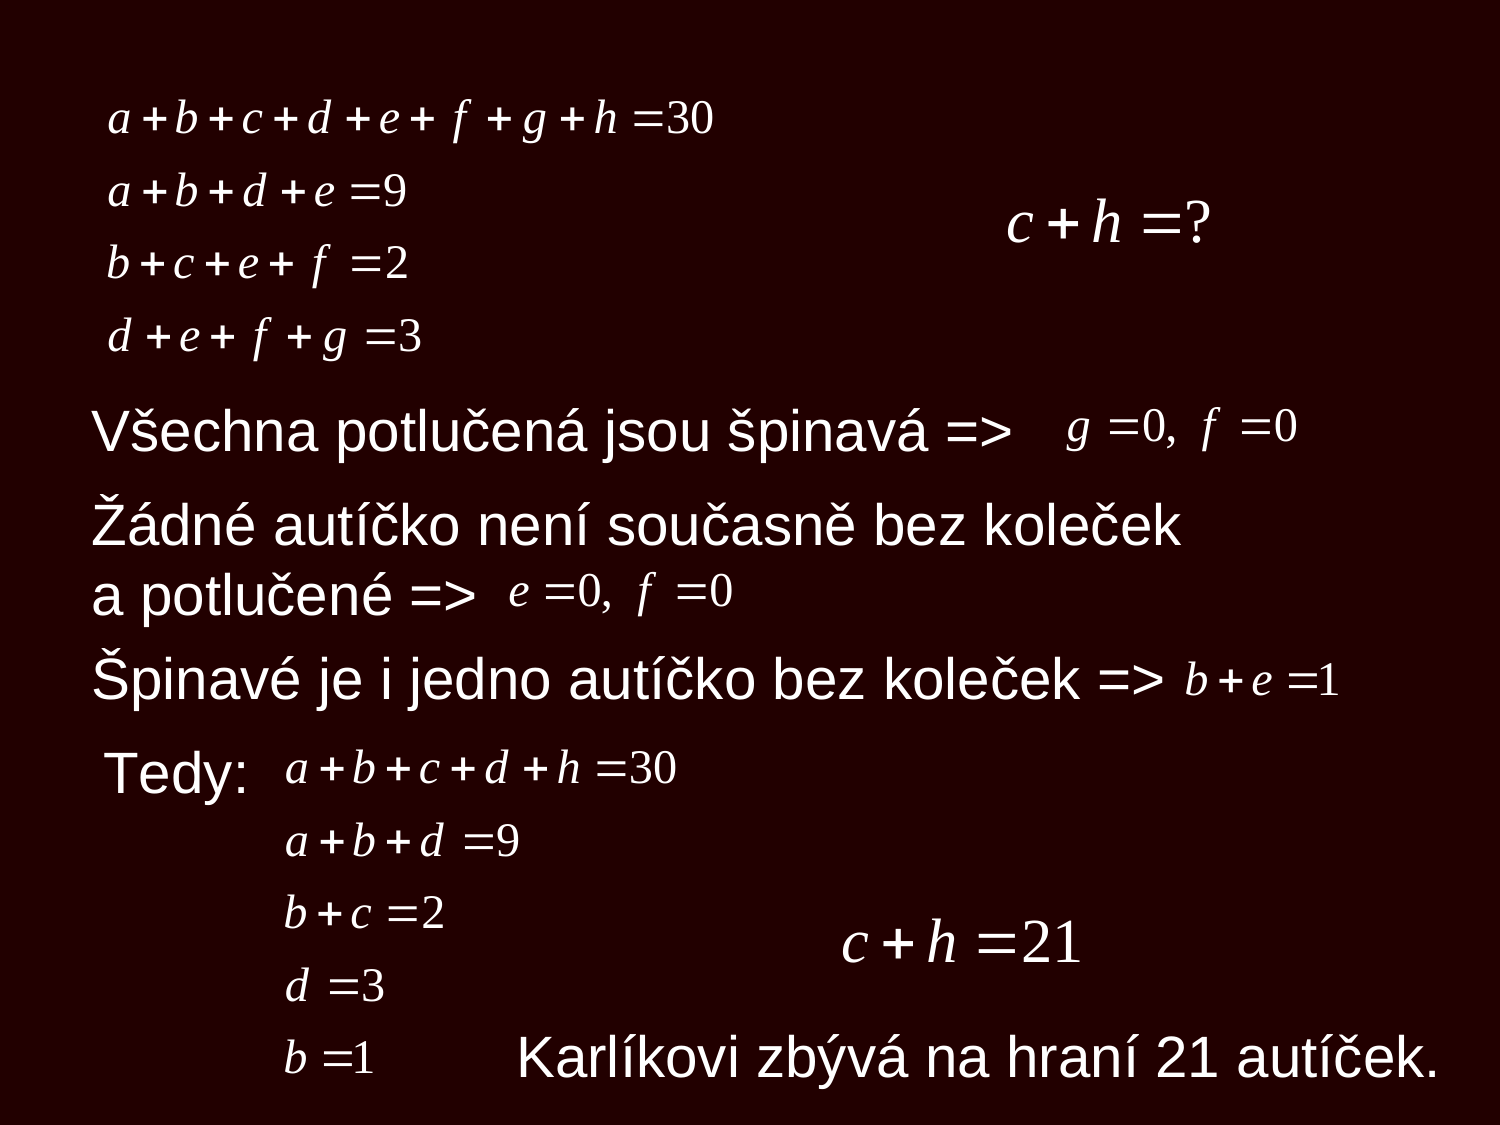

Všechna potlučená jsou špinavá =>
Žádné autíčko není současně bez koleček
a potlučené =>
Špinavé je i jedno autíčko bez koleček =>
Tedy:
Karlíkovi zbývá na hraní 21 autíček.